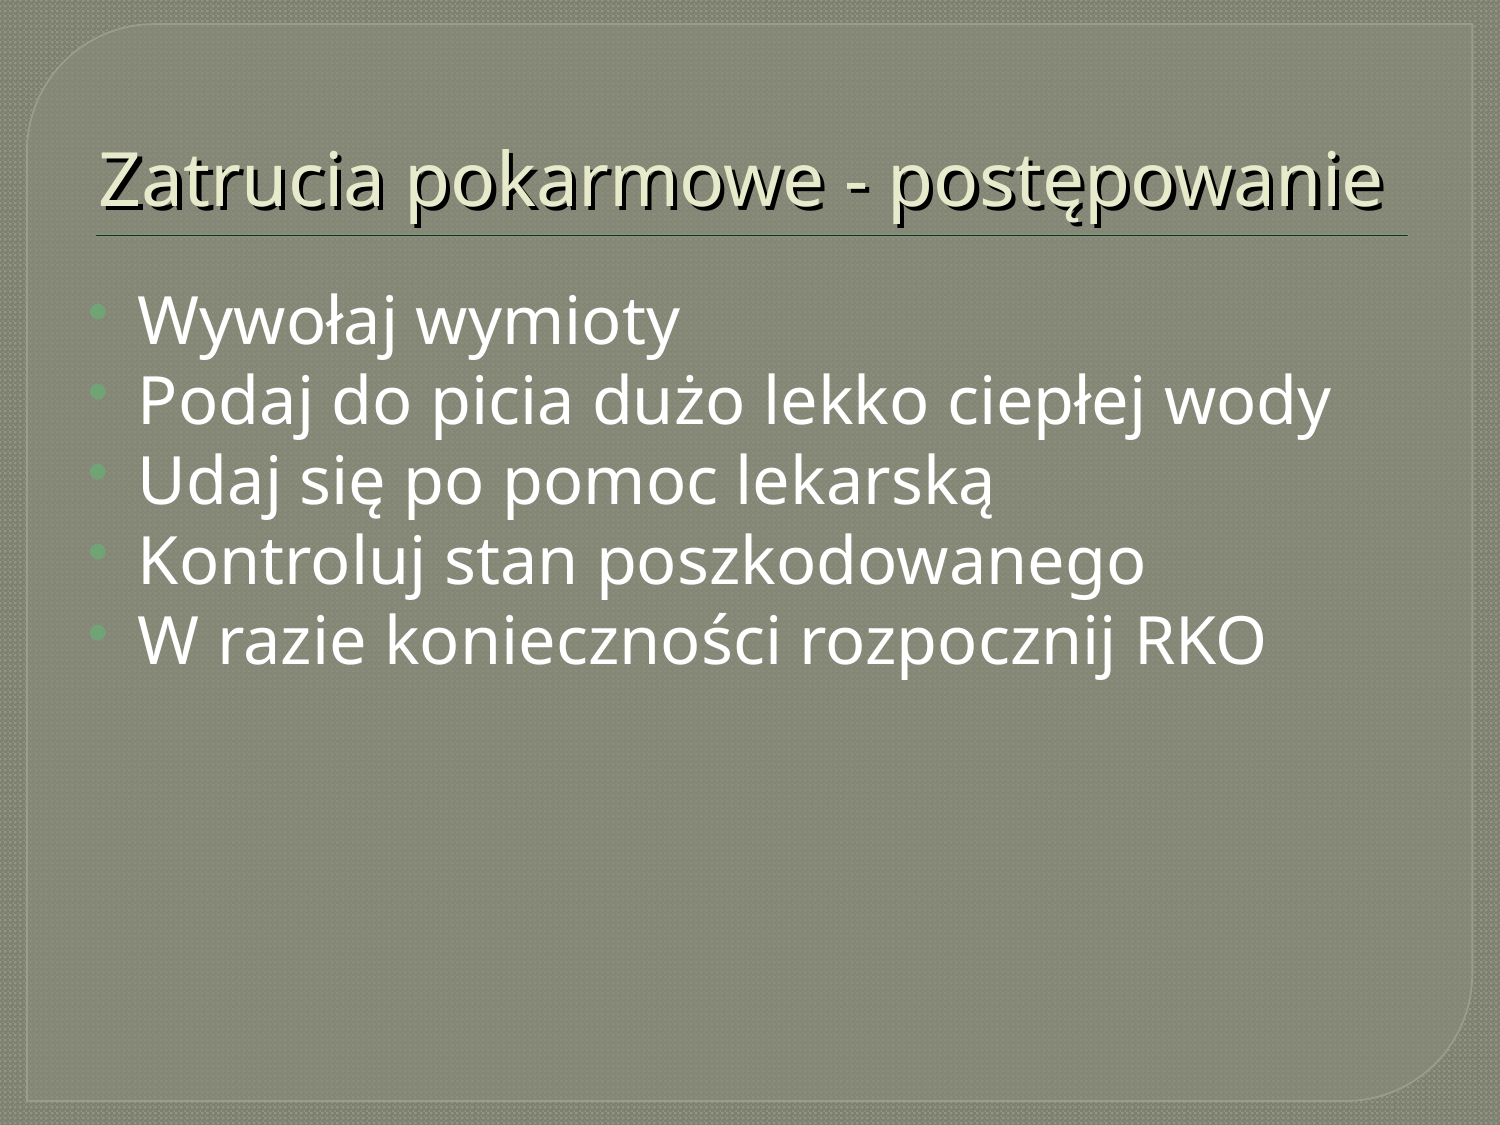

# Zatrucia pokarmowe - postępowanie
Wywołaj wymioty
Podaj do picia dużo lekko ciepłej wody
Udaj się po pomoc lekarską
Kontroluj stan poszkodowanego
W razie konieczności rozpocznij RKO